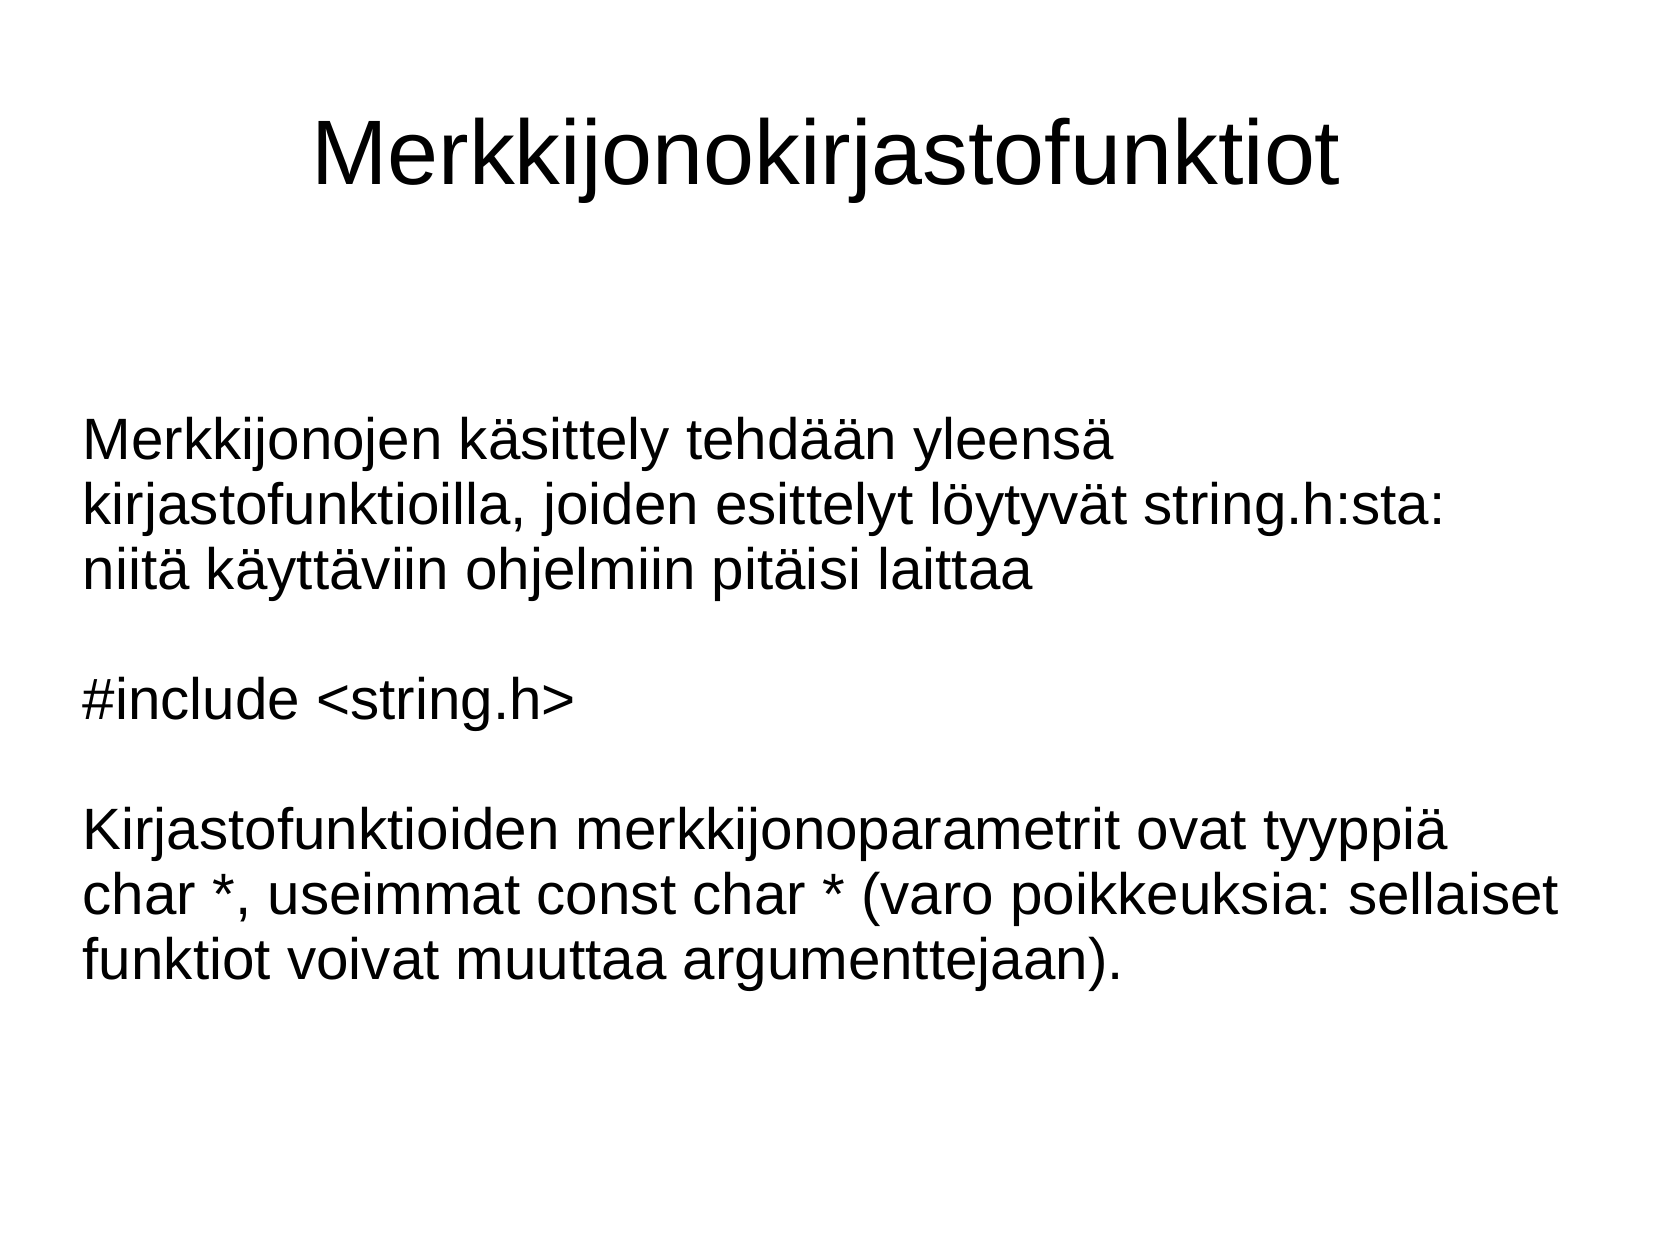

# Merkkijonokirjastofunktiot
Merkkijonojen käsittely tehdään yleensä kirjastofunktioilla, joiden esittelyt löytyvät string.h:sta: niitä käyttäviin ohjelmiin pitäisi laittaa
#include <string.h>
Kirjastofunktioiden merkkijonoparametrit ovat tyyppiä char *, useimmat const char * (varo poikkeuksia: sellaiset funktiot voivat muuttaa argumenttejaan).